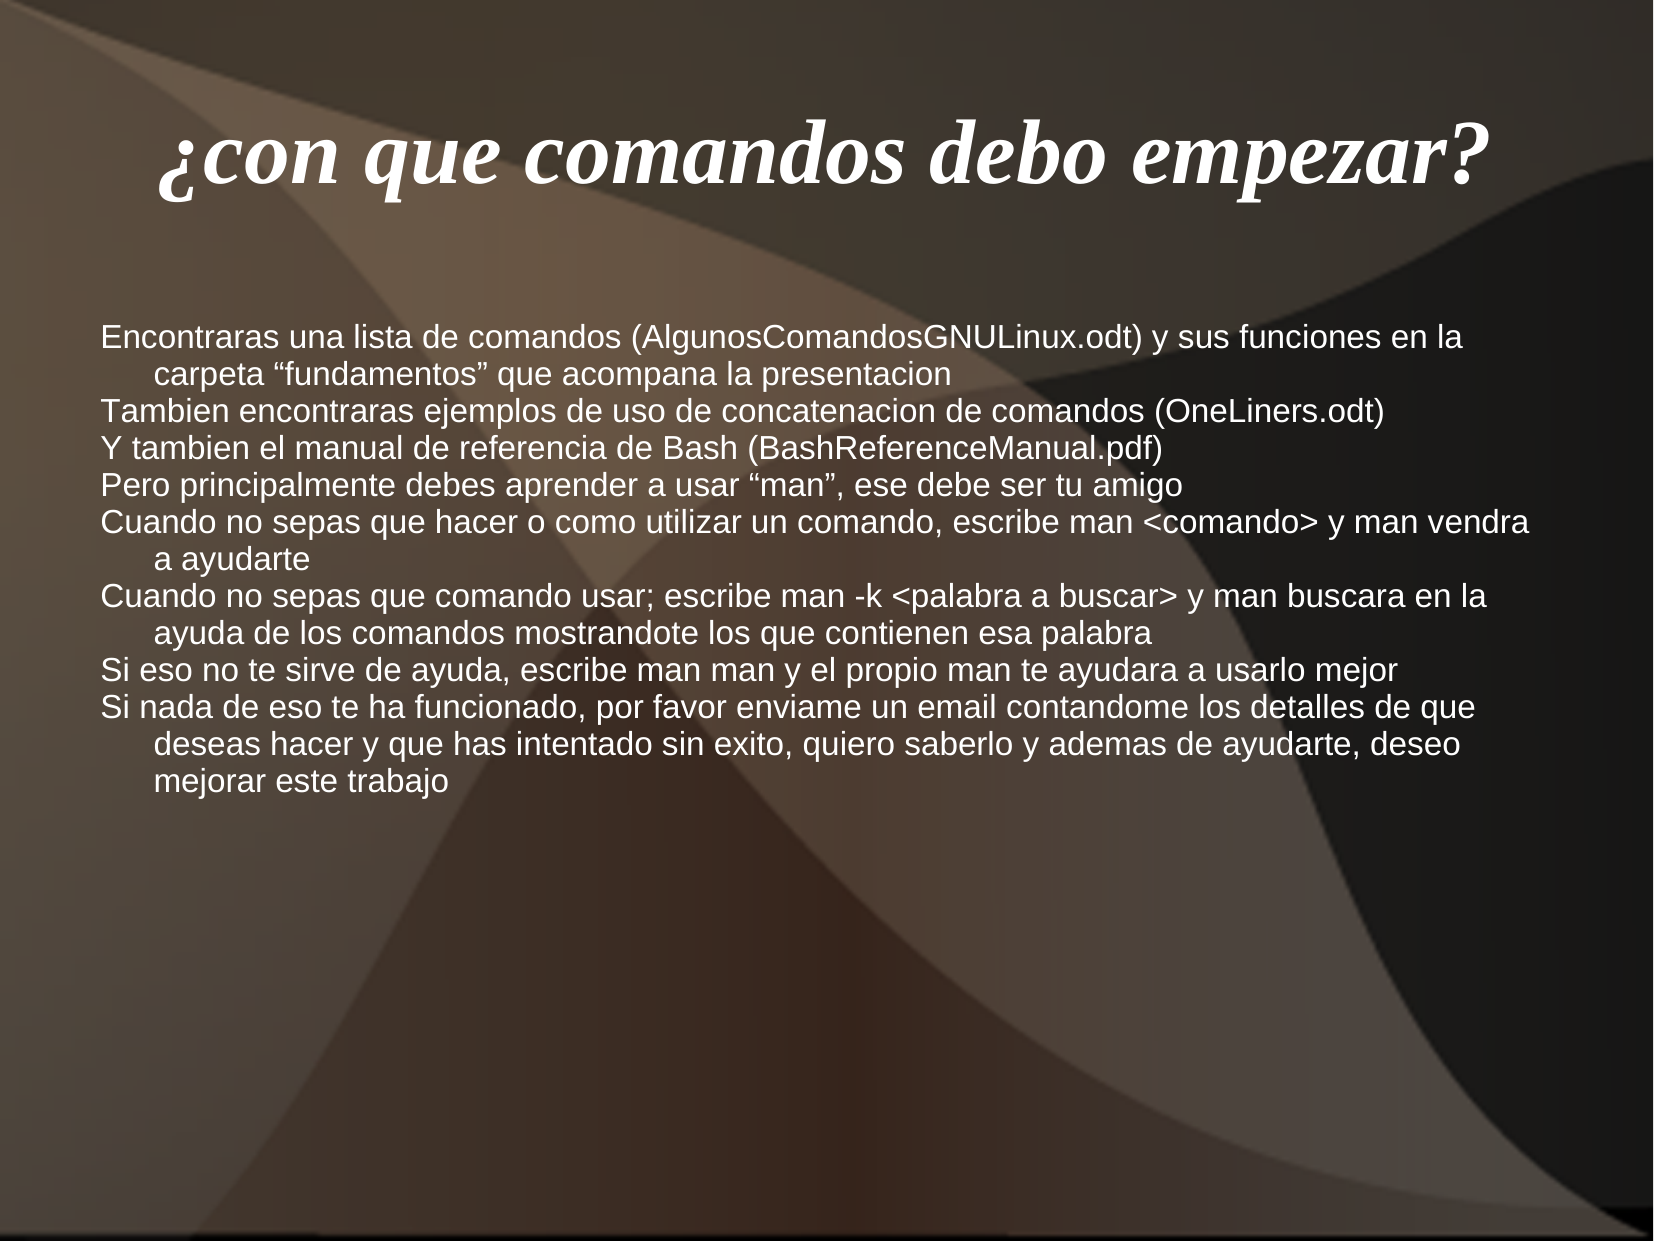

# ¿con que comandos debo empezar?
Encontraras una lista de comandos (AlgunosComandosGNULinux.odt) y sus funciones en la carpeta “fundamentos” que acompana la presentacion
Tambien encontraras ejemplos de uso de concatenacion de comandos (OneLiners.odt)
Y tambien el manual de referencia de Bash (BashReferenceManual.pdf)
Pero principalmente debes aprender a usar “man”, ese debe ser tu amigo
Cuando no sepas que hacer o como utilizar un comando, escribe man <comando> y man vendra a ayudarte
Cuando no sepas que comando usar; escribe man -k <palabra a buscar> y man buscara en la ayuda de los comandos mostrandote los que contienen esa palabra
Si eso no te sirve de ayuda, escribe man man y el propio man te ayudara a usarlo mejor
Si nada de eso te ha funcionado, por favor enviame un email contandome los detalles de que deseas hacer y que has intentado sin exito, quiero saberlo y ademas de ayudarte, deseo mejorar este trabajo